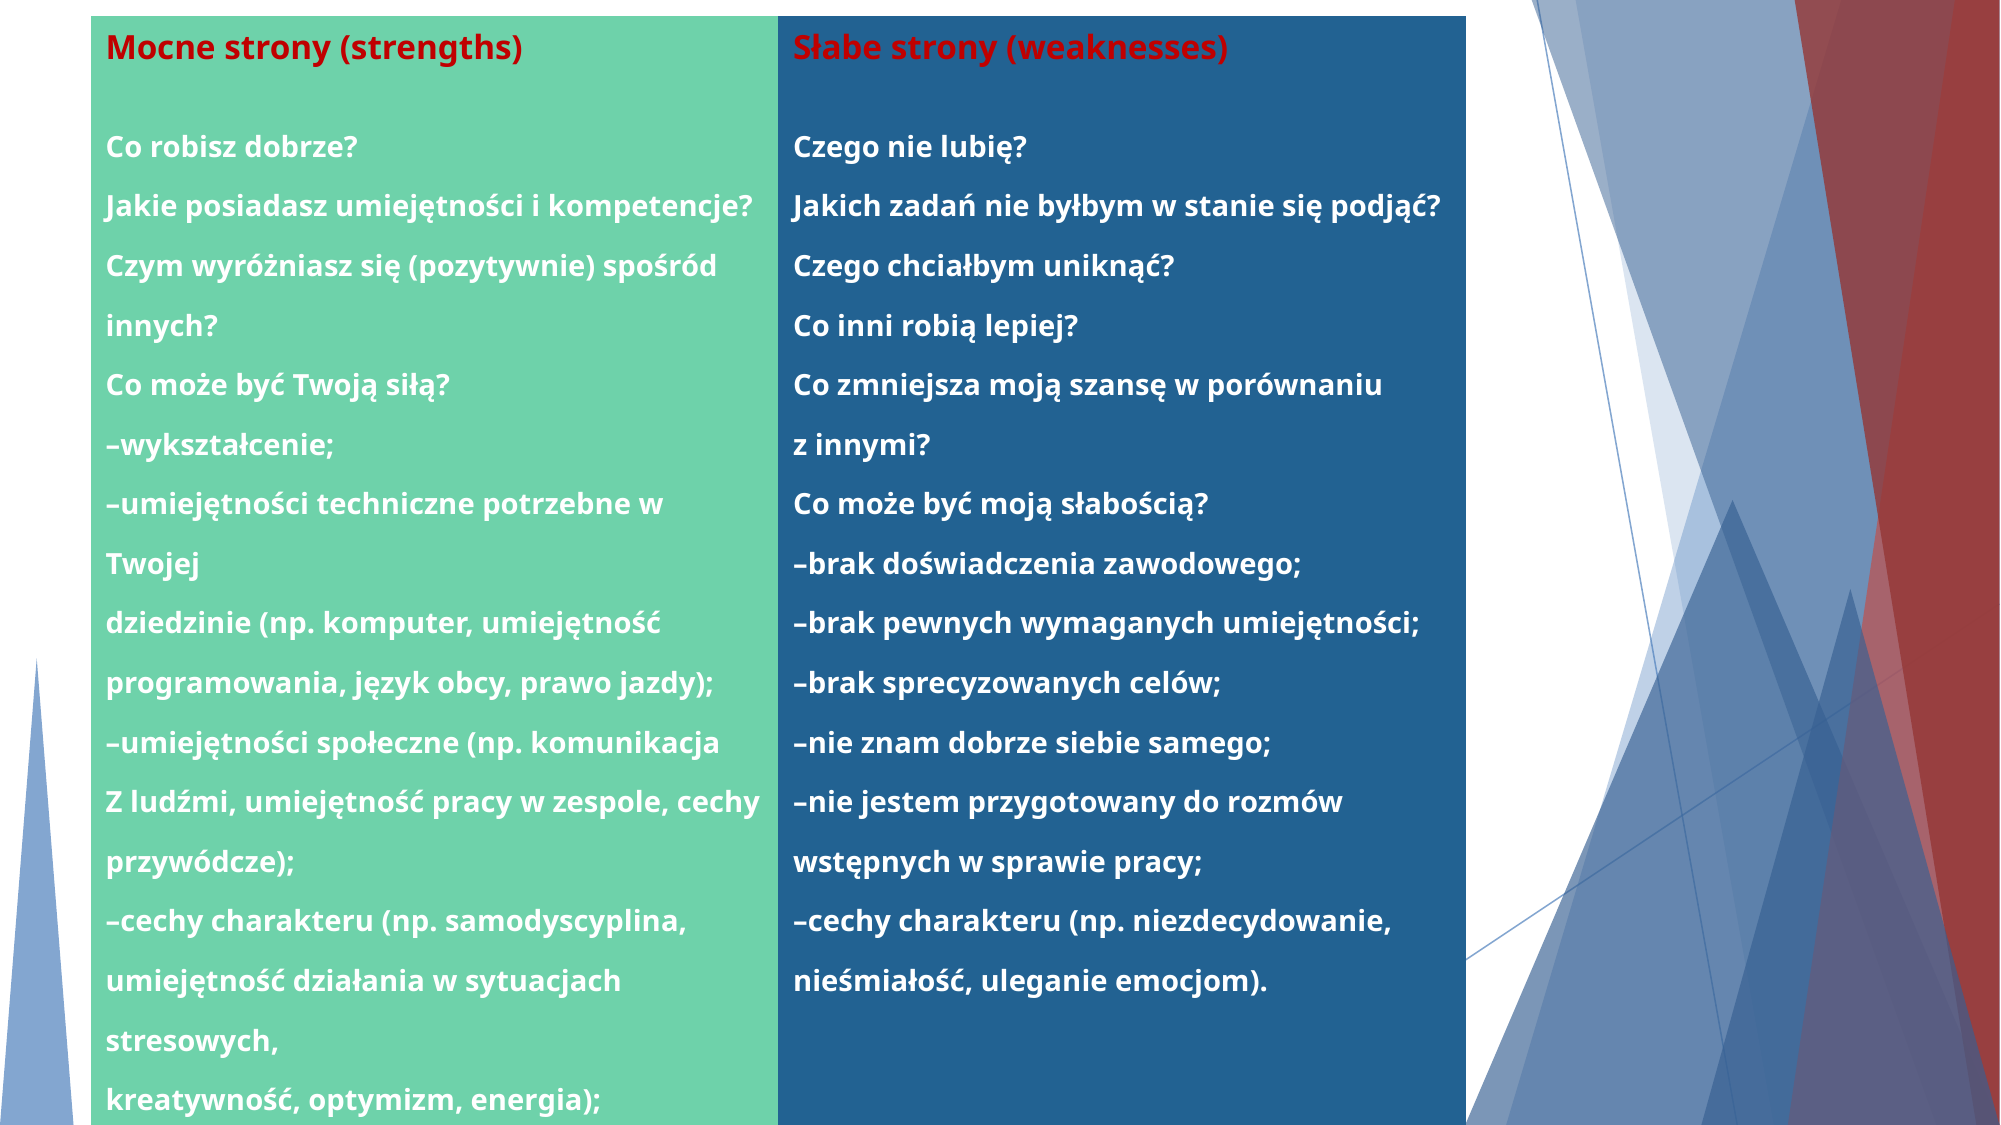

| Mocne strony (strengths) Co robisz dobrze? Jakie posiadasz umiejętności i kompetencje? Czym wyróżniasz się (pozytywnie) spośród innych? Co może być Twoją siłą? –wykształcenie; –umiejętności techniczne potrzebne w Twojej dziedzinie (np. komputer, umiejętność programowania, język obcy, prawo jazdy); –umiejętności społeczne (np. komunikacja Z ludźmi, umiejętność pracy w zespole, cechy przywódcze); –cechy charakteru (np. samodyscyplina, umiejętność działania w sytuacjach stresowych, kreatywność, optymizm, energia); –dobry kontakt z potencjalnym pracodawcą, z organizacjami zawodowymi; –dobre zdrowie | Słabe strony (weaknesses) Czego nie lubię? Jakich zadań nie byłbym w stanie się podjąć? Czego chciałbym uniknąć? Co inni robią lepiej? Co zmniejsza moją szansę w porównaniu z innymi? Co może być moją słabością? –brak doświadczenia zawodowego; –brak pewnych wymaganych umiejętności; –brak sprecyzowanych celów; –nie znam dobrze siebie samego; –nie jestem przygotowany do rozmów wstępnych w sprawie pracy; –cechy charakteru (np. niezdecydowanie, nieśmiałość, uleganie emocjom). |
| --- | --- |